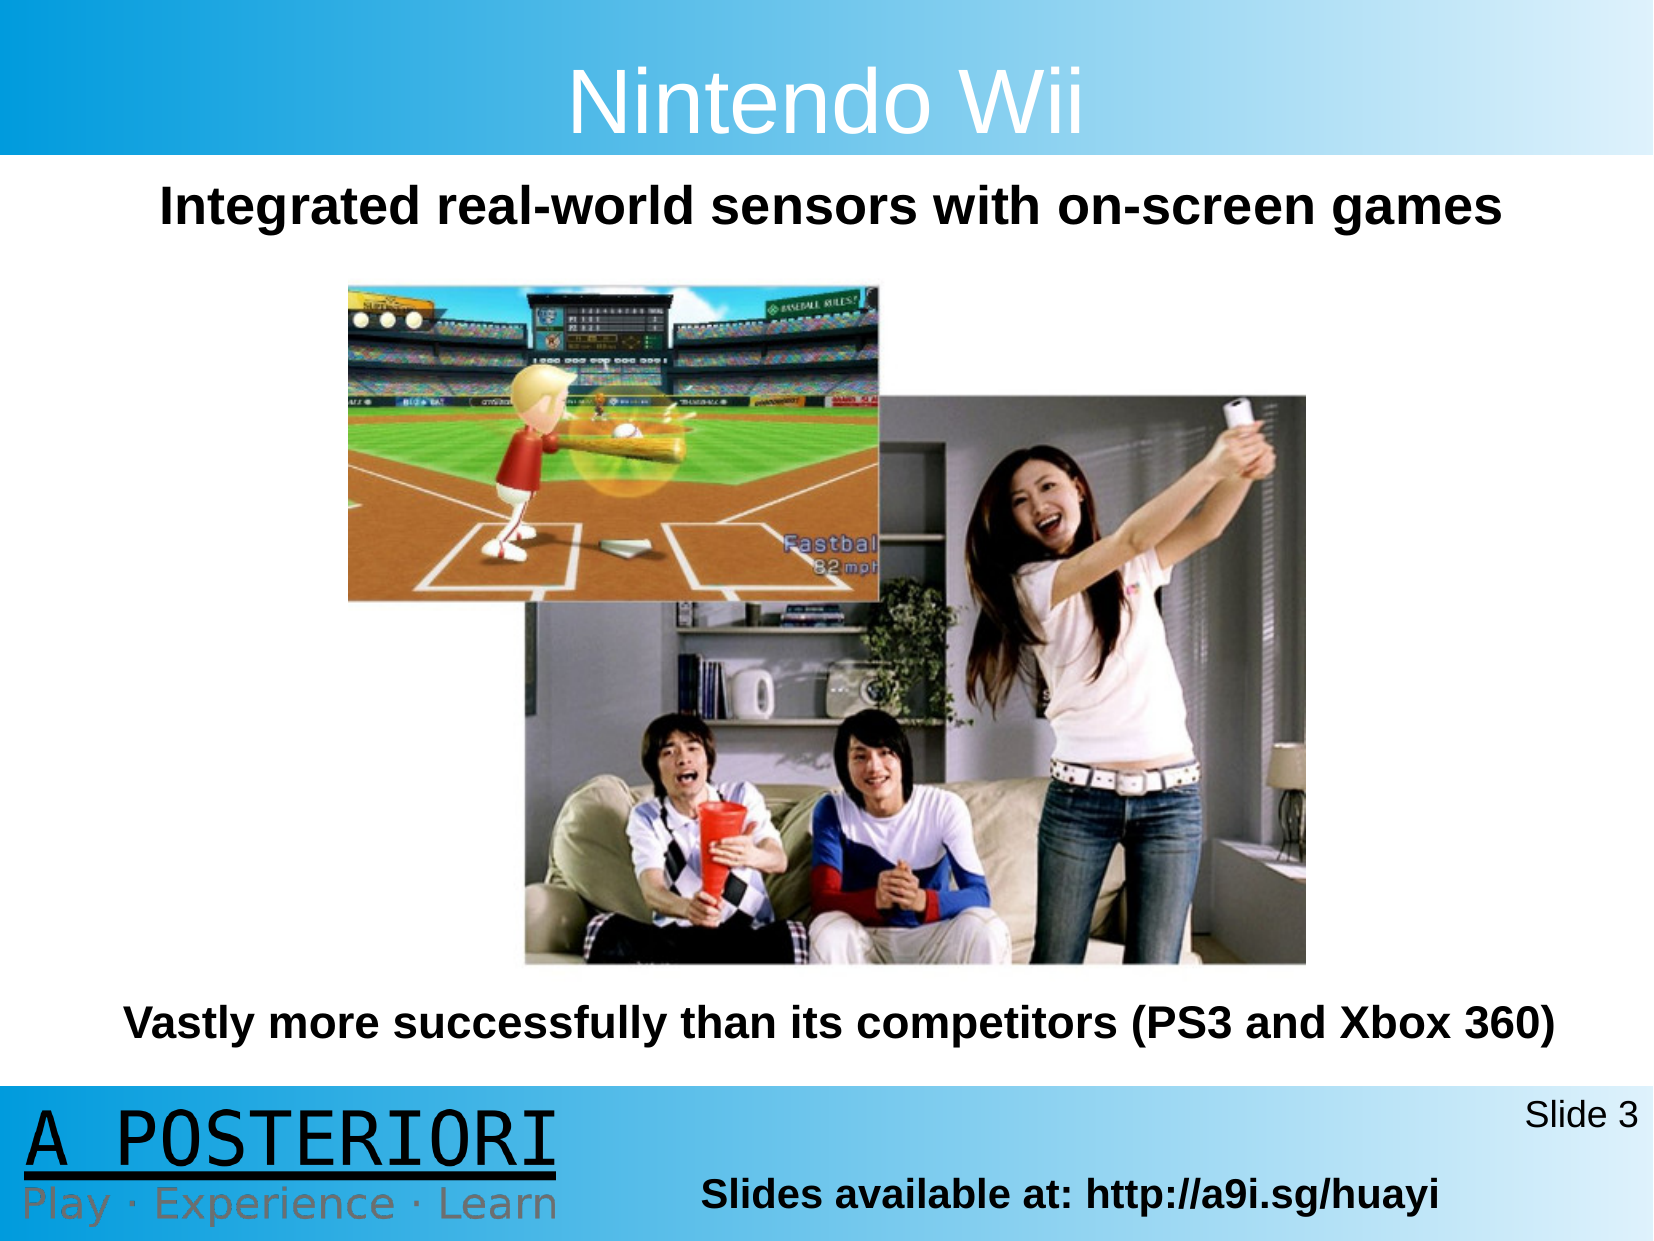

# Nintendo Wii
Integrated real-world sensors with on-screen games
Vastly more successfully than its competitors (PS3 and Xbox 360)